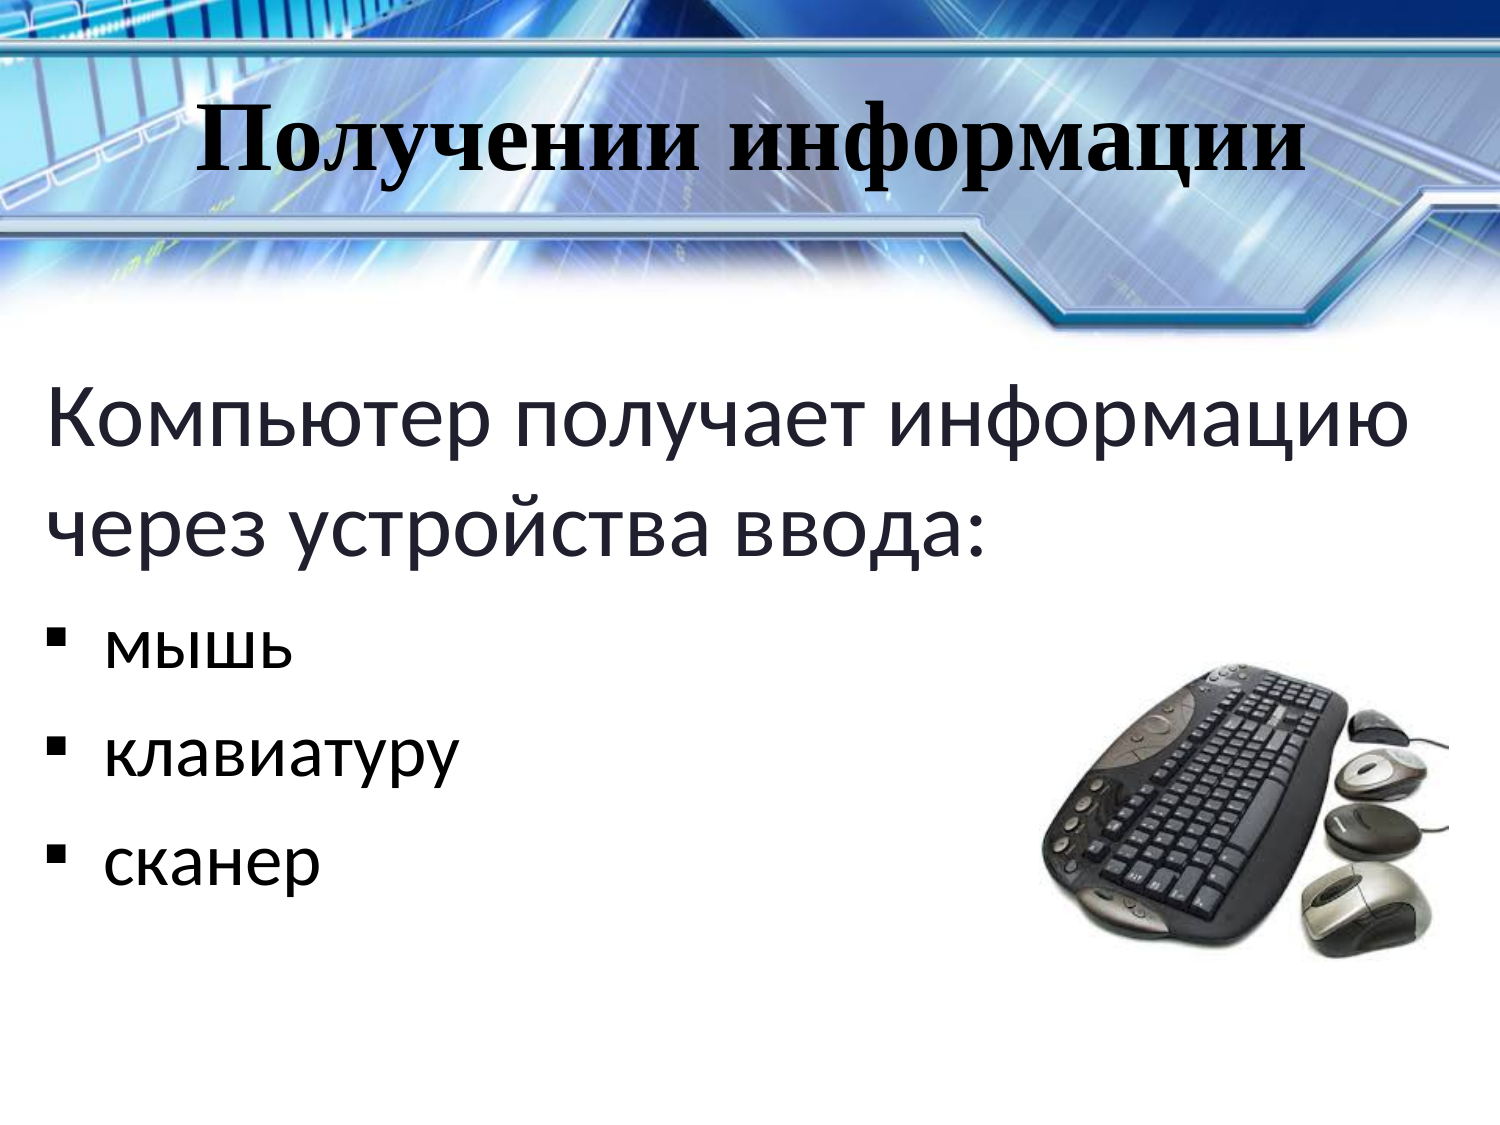

Получении информации
# Компьютер получает информацию через устройства ввода:
мышь
клавиатуру
сканер